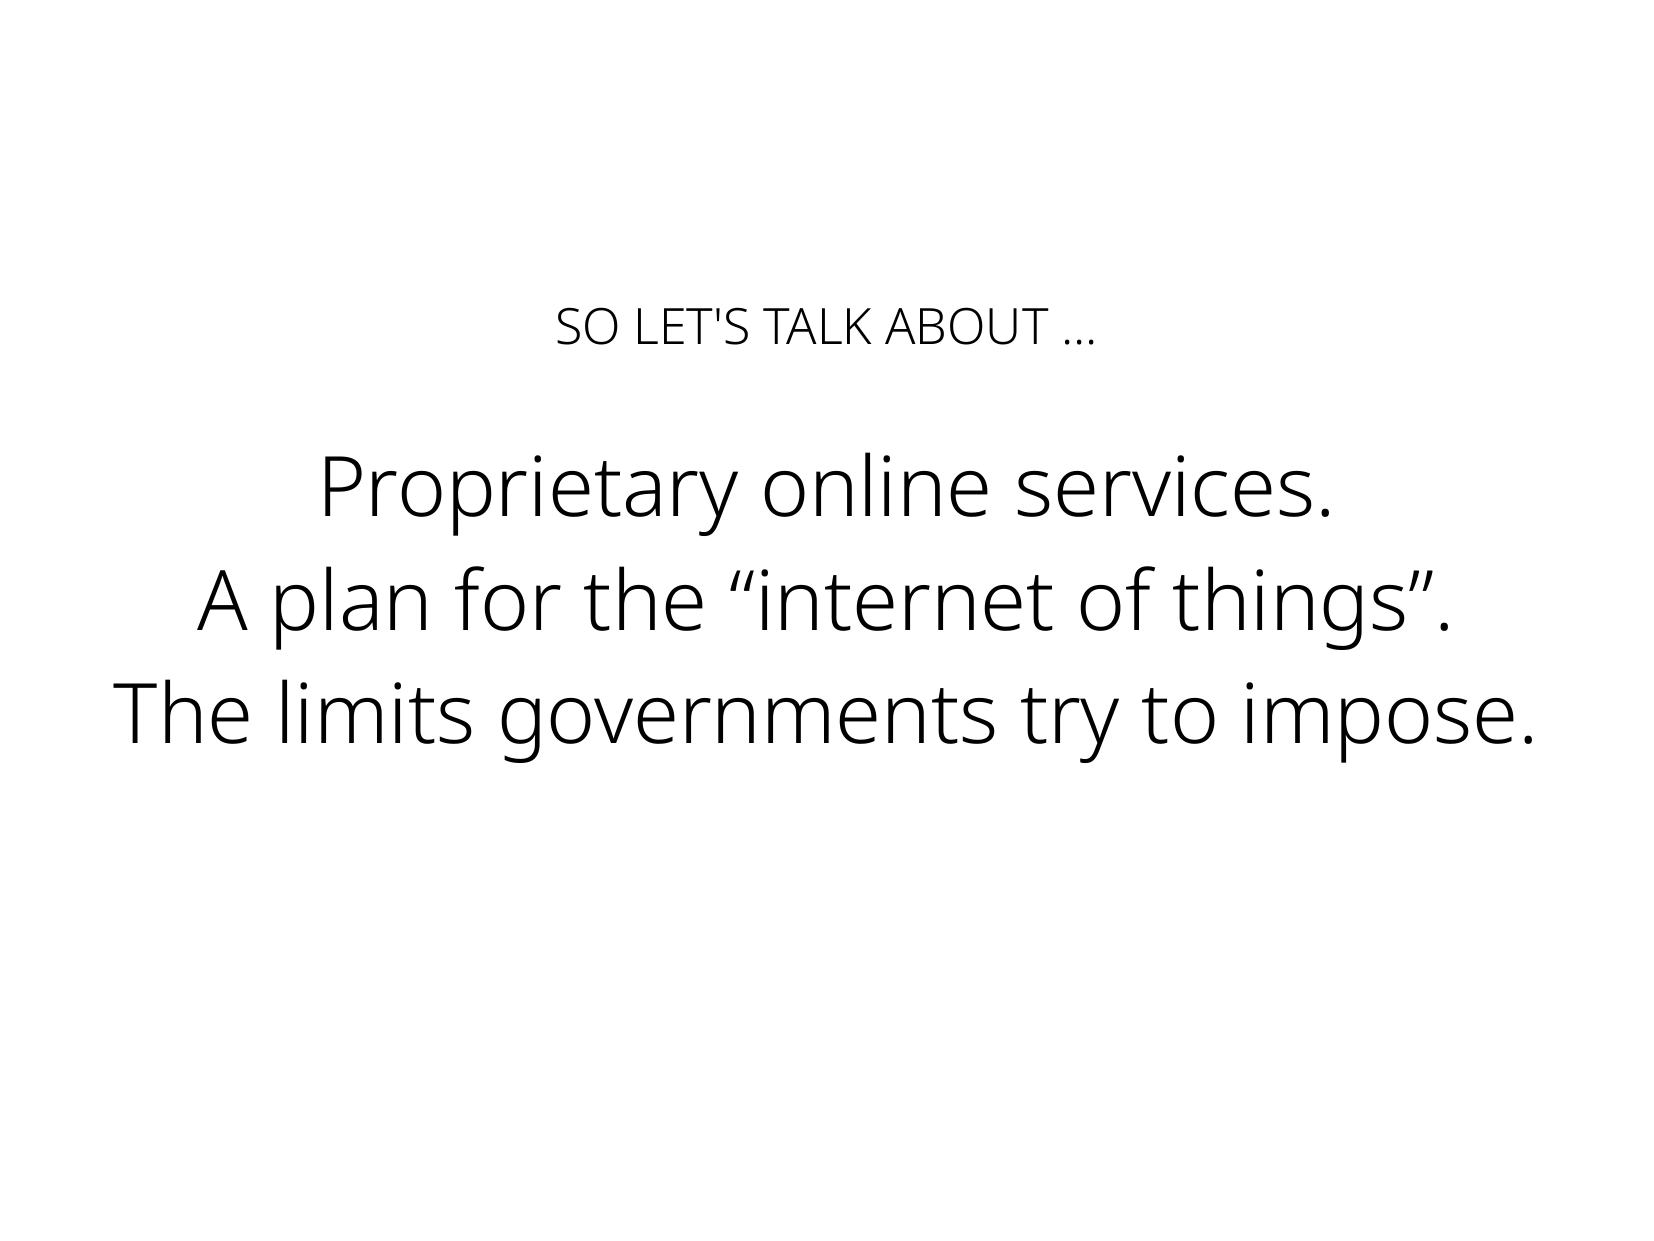

# SO LET'S TALK ABOUT ...
Proprietary online services.
A plan for the “internet of things”.
The limits governments try to impose.